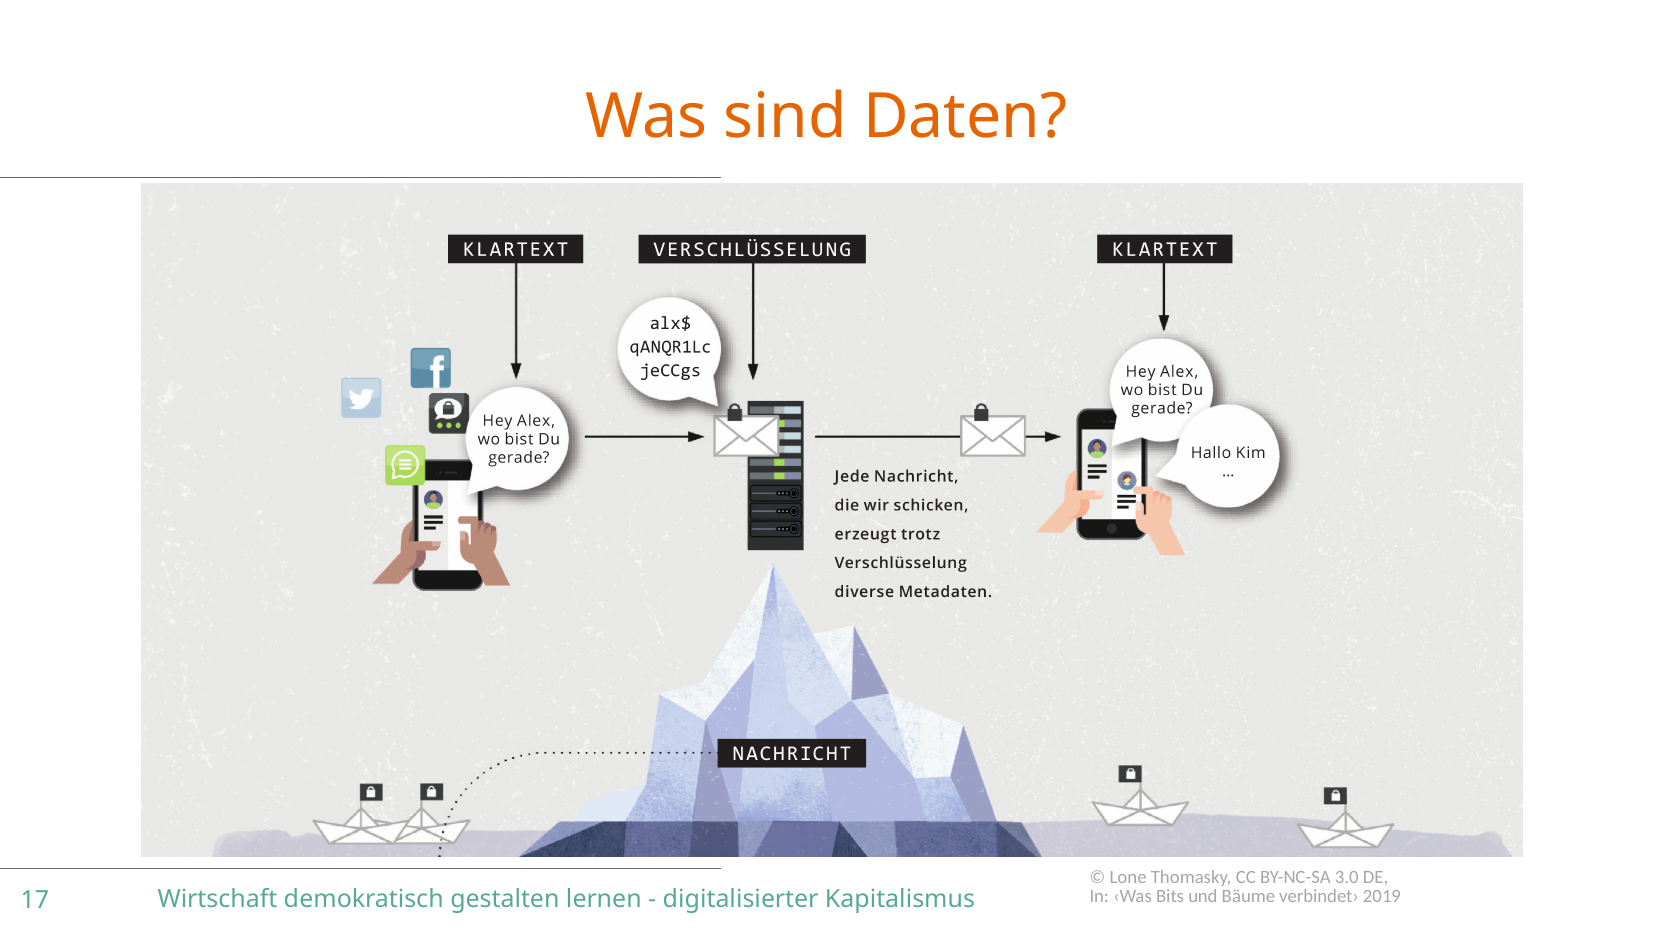

# Was sind Daten?
© Lone Thomasky, CC BY-NC-SA 3.0 DE,
In: ‹Was Bits und Bäume verbindet› 2019